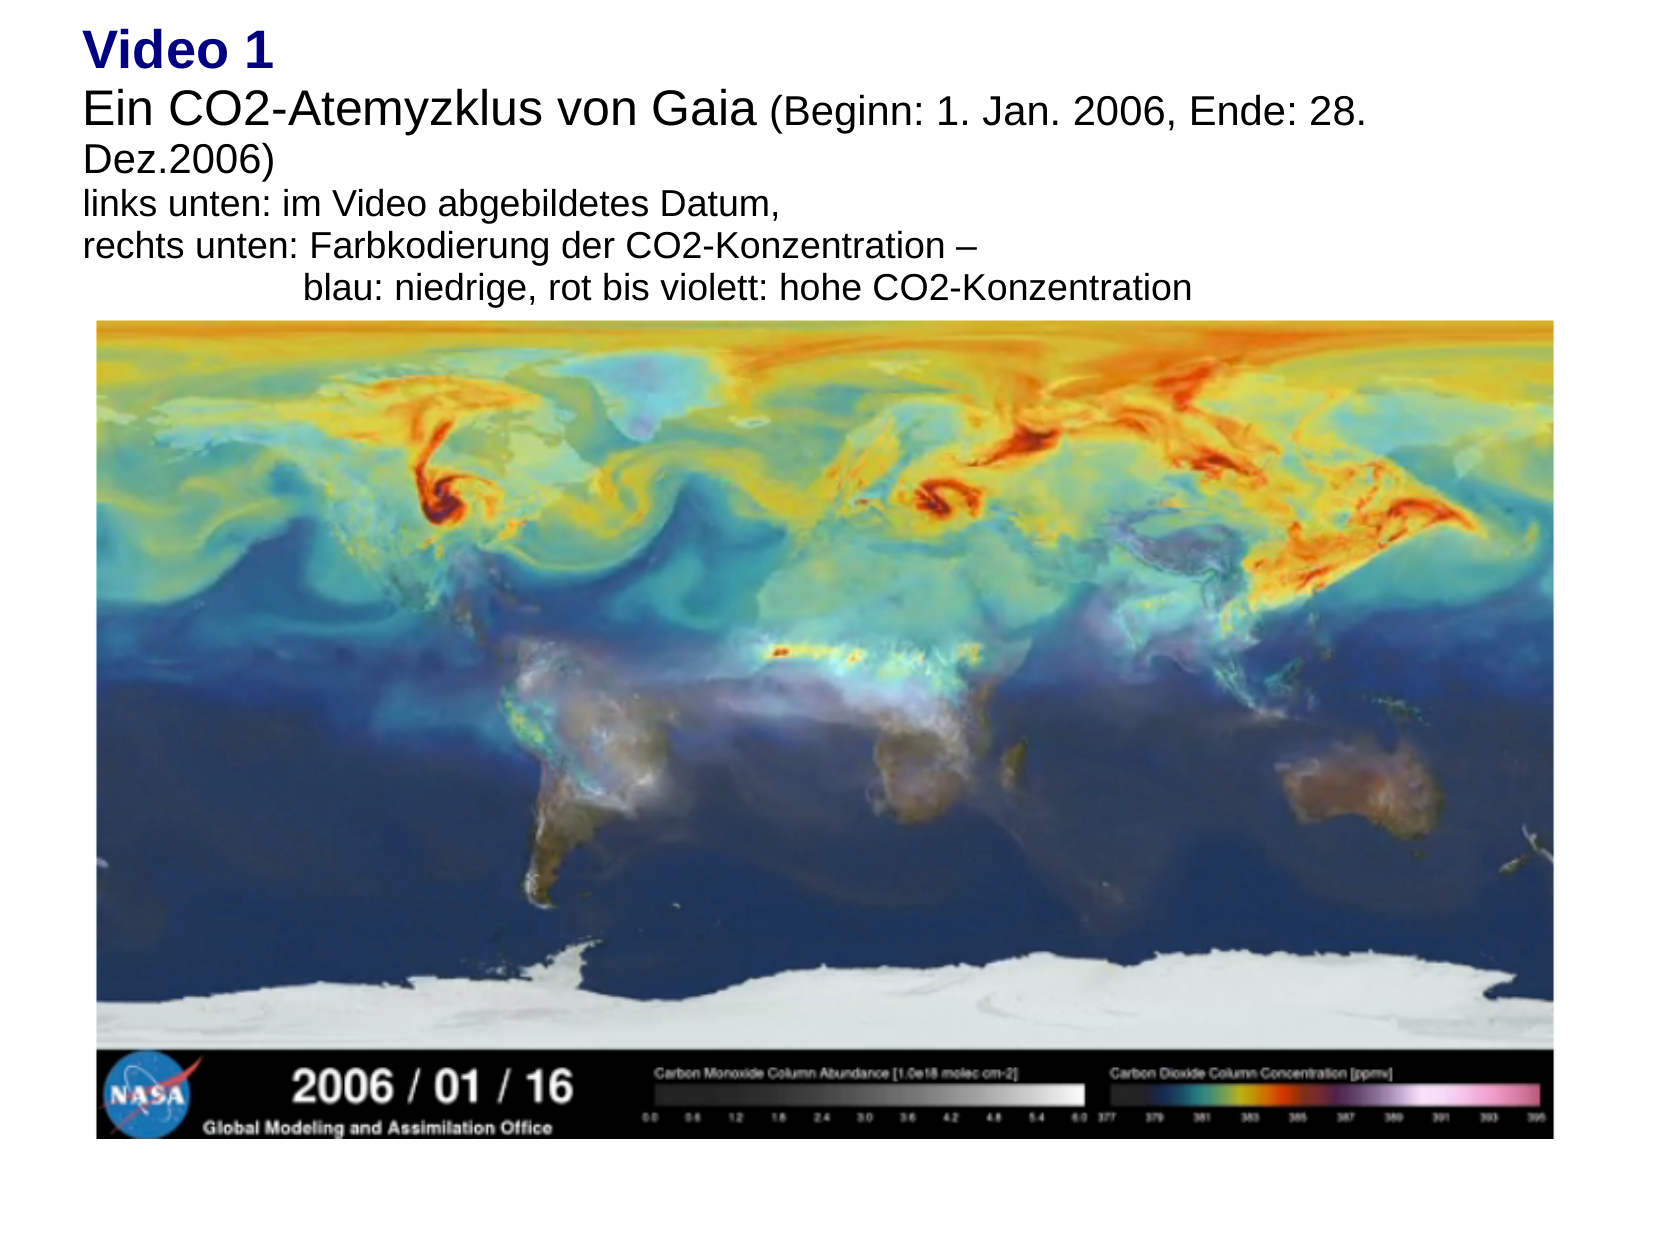

# Video 1 Ein CO2-Atemyzklus von Gaia (Beginn: 1. Jan. 2006, Ende: 28. Dez.2006) links unten: im Video abgebildetes Datum, rechts unten: Farbkodierung der CO2-Konzentration – blau: niedrige, rot bis violett: hohe CO2-Konzentration